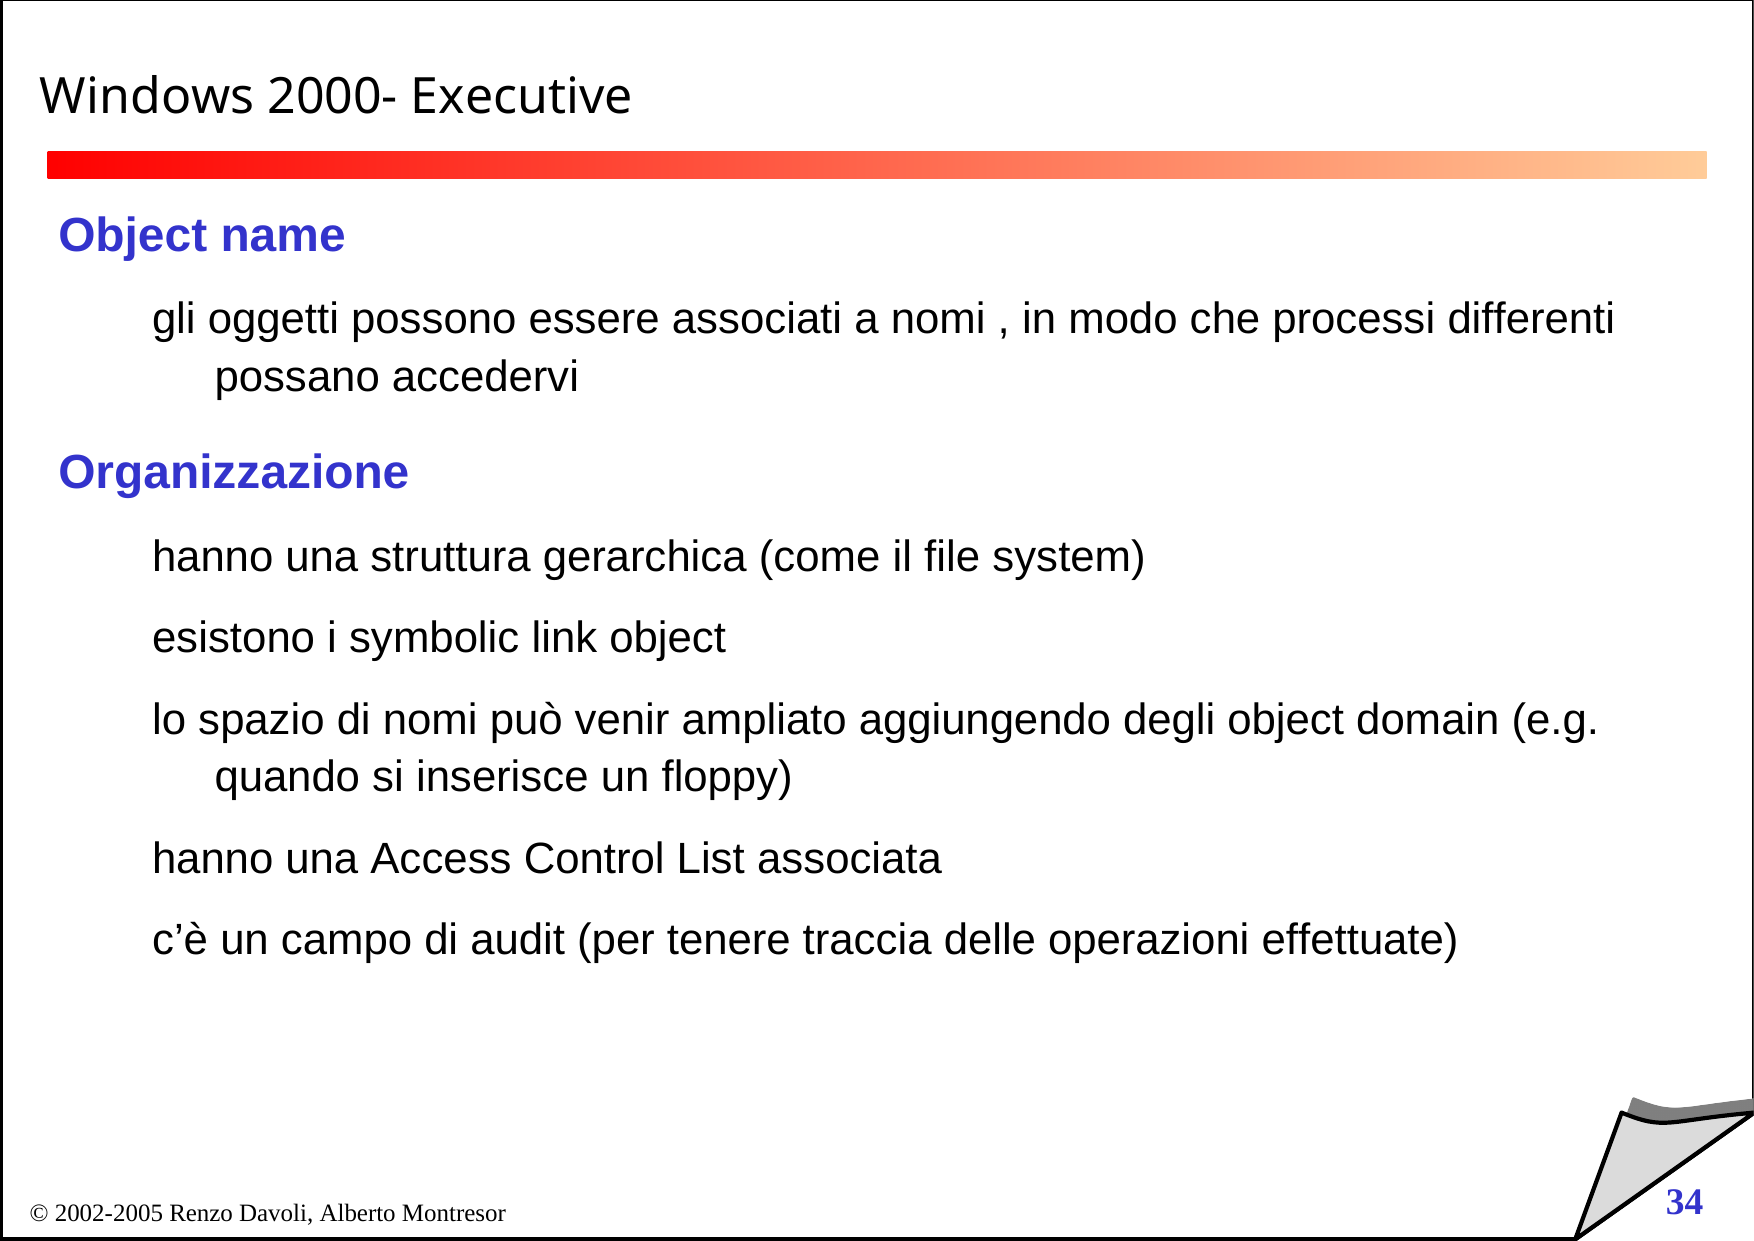

# Windows 2000- Executive
Object name
gli oggetti possono essere associati a nomi , in modo che processi differenti possano accedervi
Organizzazione
hanno una struttura gerarchica (come il file system)
esistono i symbolic link object
lo spazio di nomi può venir ampliato aggiungendo degli object domain (e.g. quando si inserisce un floppy)
hanno una Access Control List associata
c’è un campo di audit (per tenere traccia delle operazioni effettuate)